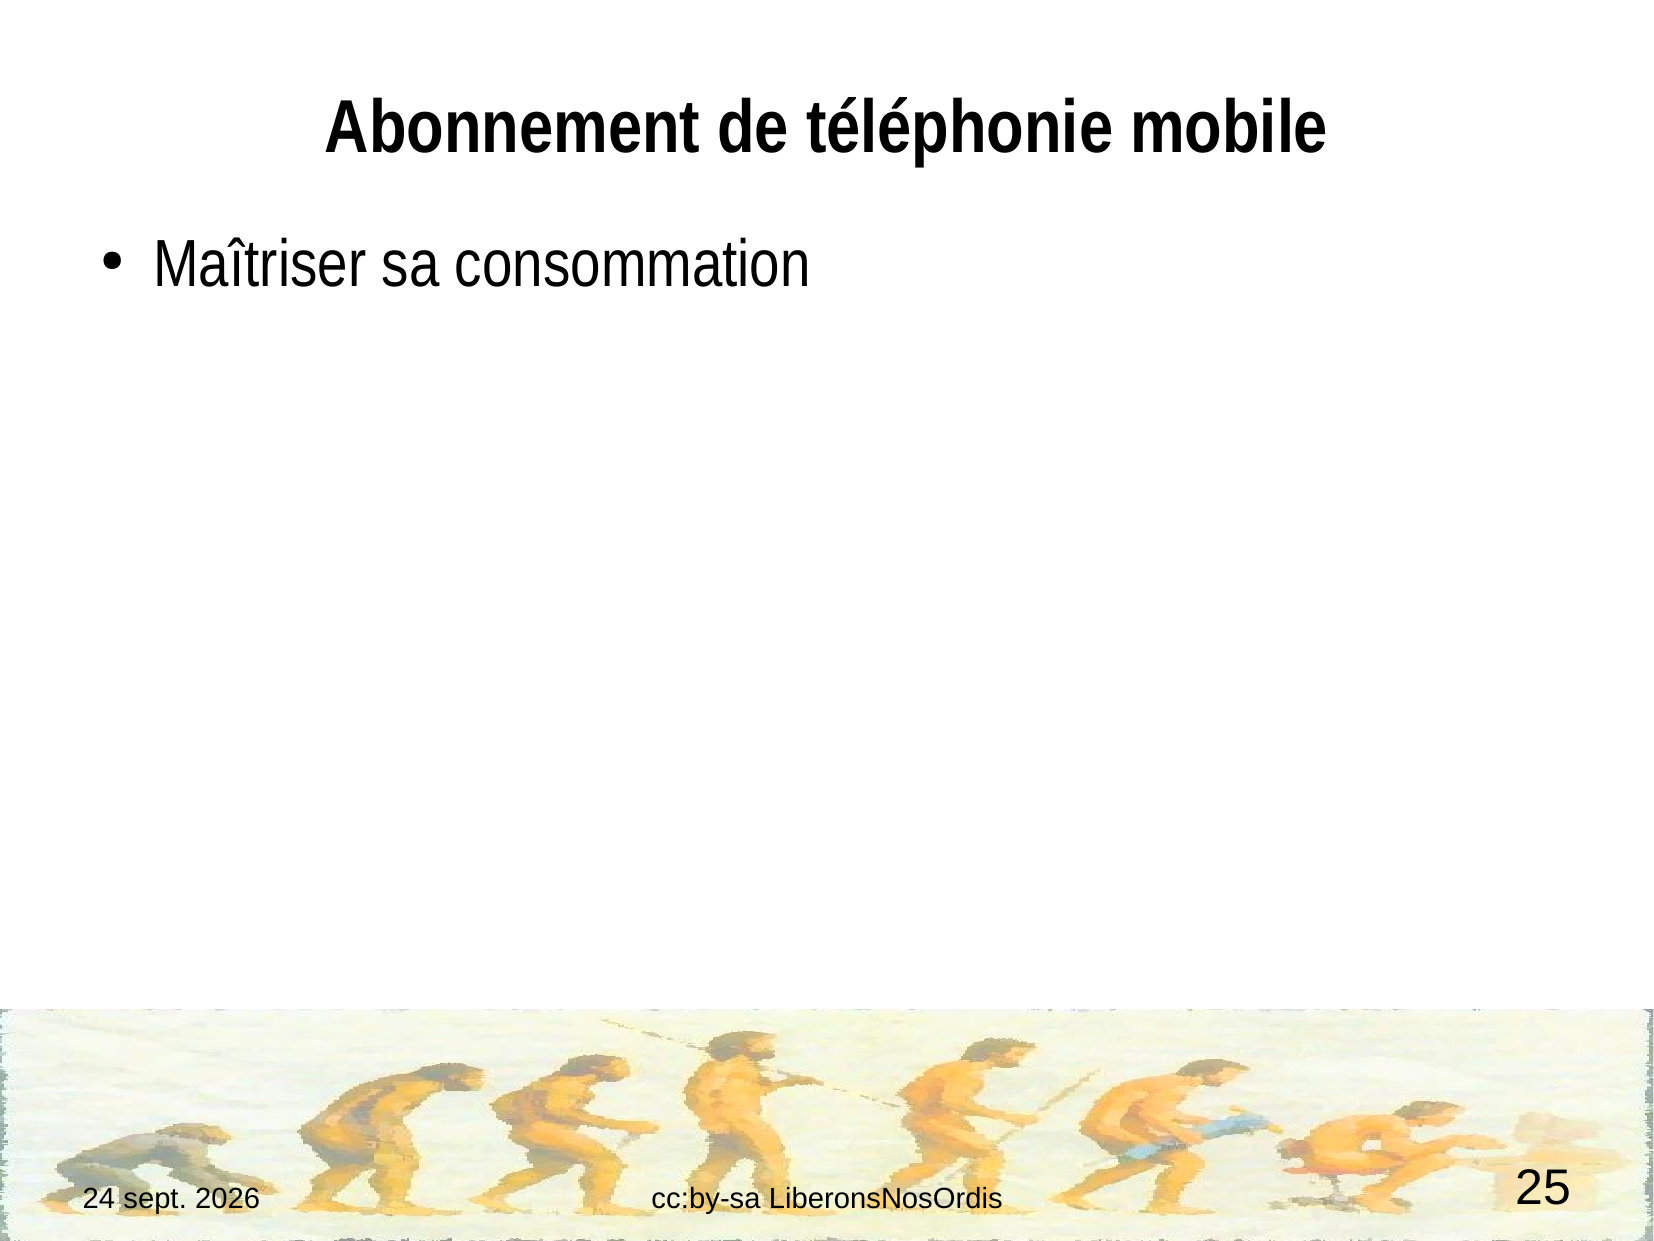

# Abonnement de téléphonie mobile
Maîtriser sa consommation
cc:by-sa LiberonsNosOrdis
25